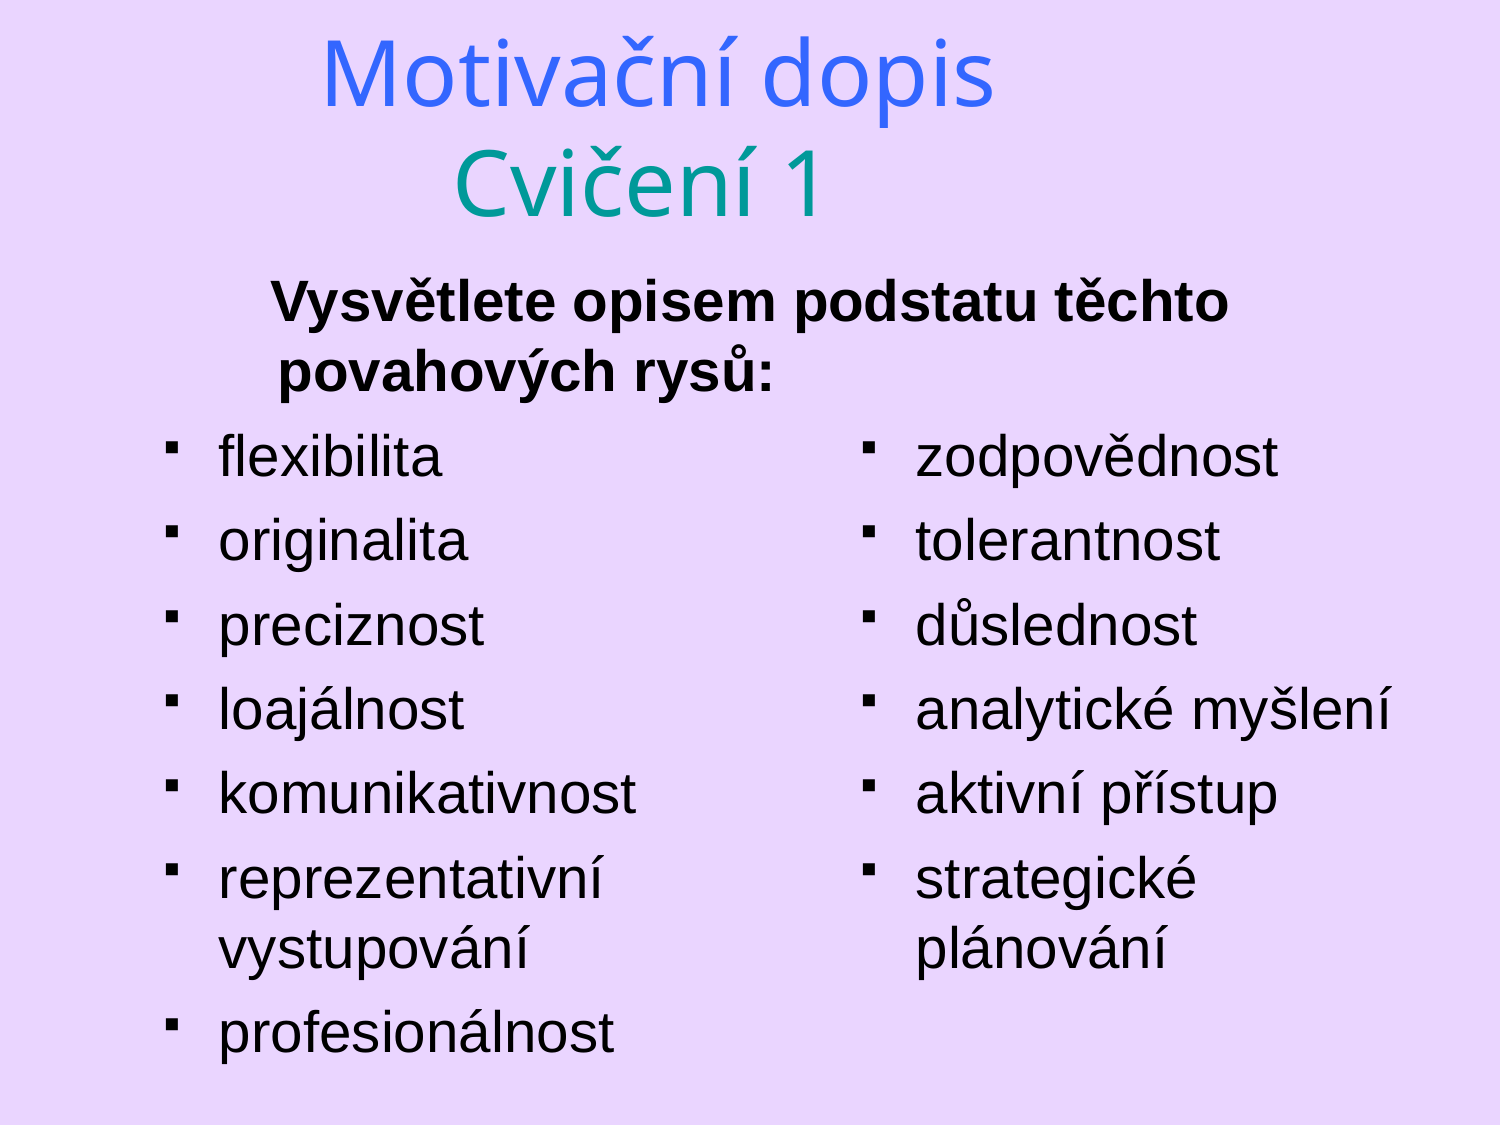

# Motivační dopis Cvičení 1
 Vysvětlete opisem podstatu těchto povahových rysů:
flexibilita
originalita
preciznost
loajálnost
komunikativnost
reprezentativní vystupování
profesionálnost
zodpovědnost
tolerantnost
důslednost
analytické myšlení
aktivní přístup
strategické plánování